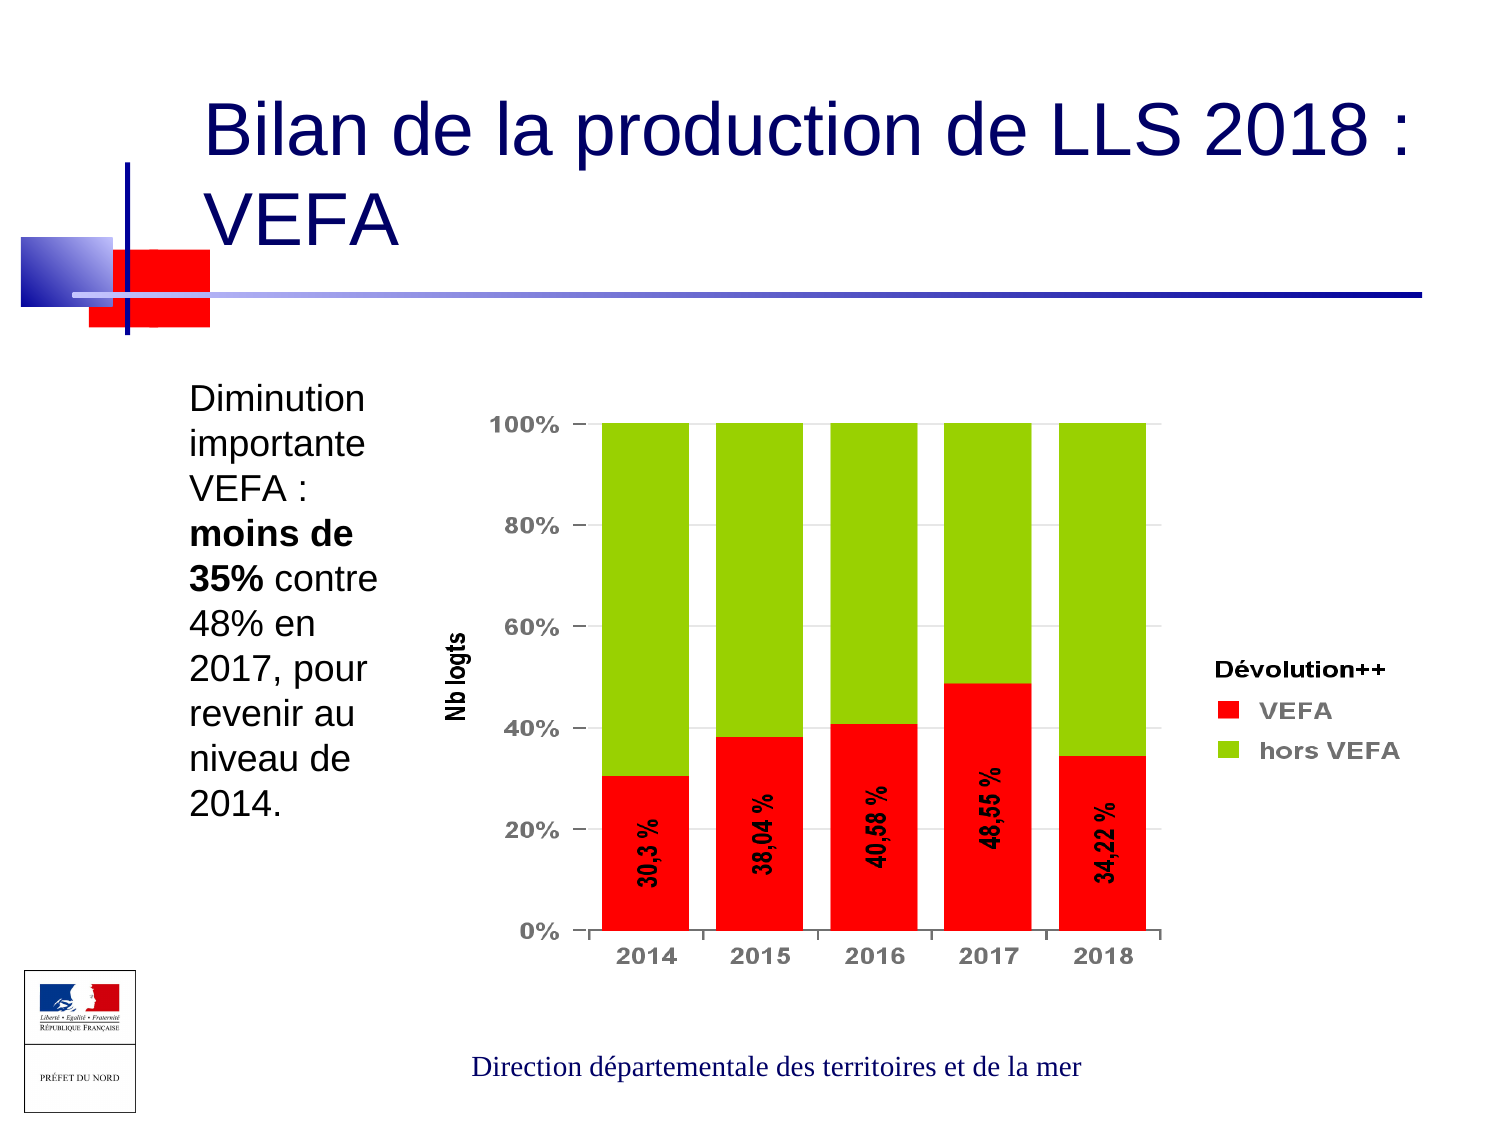

# Bilan de la production de LLS 2018 : VEFA
Diminution importante VEFA : moins de 35% contre 48% en 2017, pour revenir au niveau de 2014.